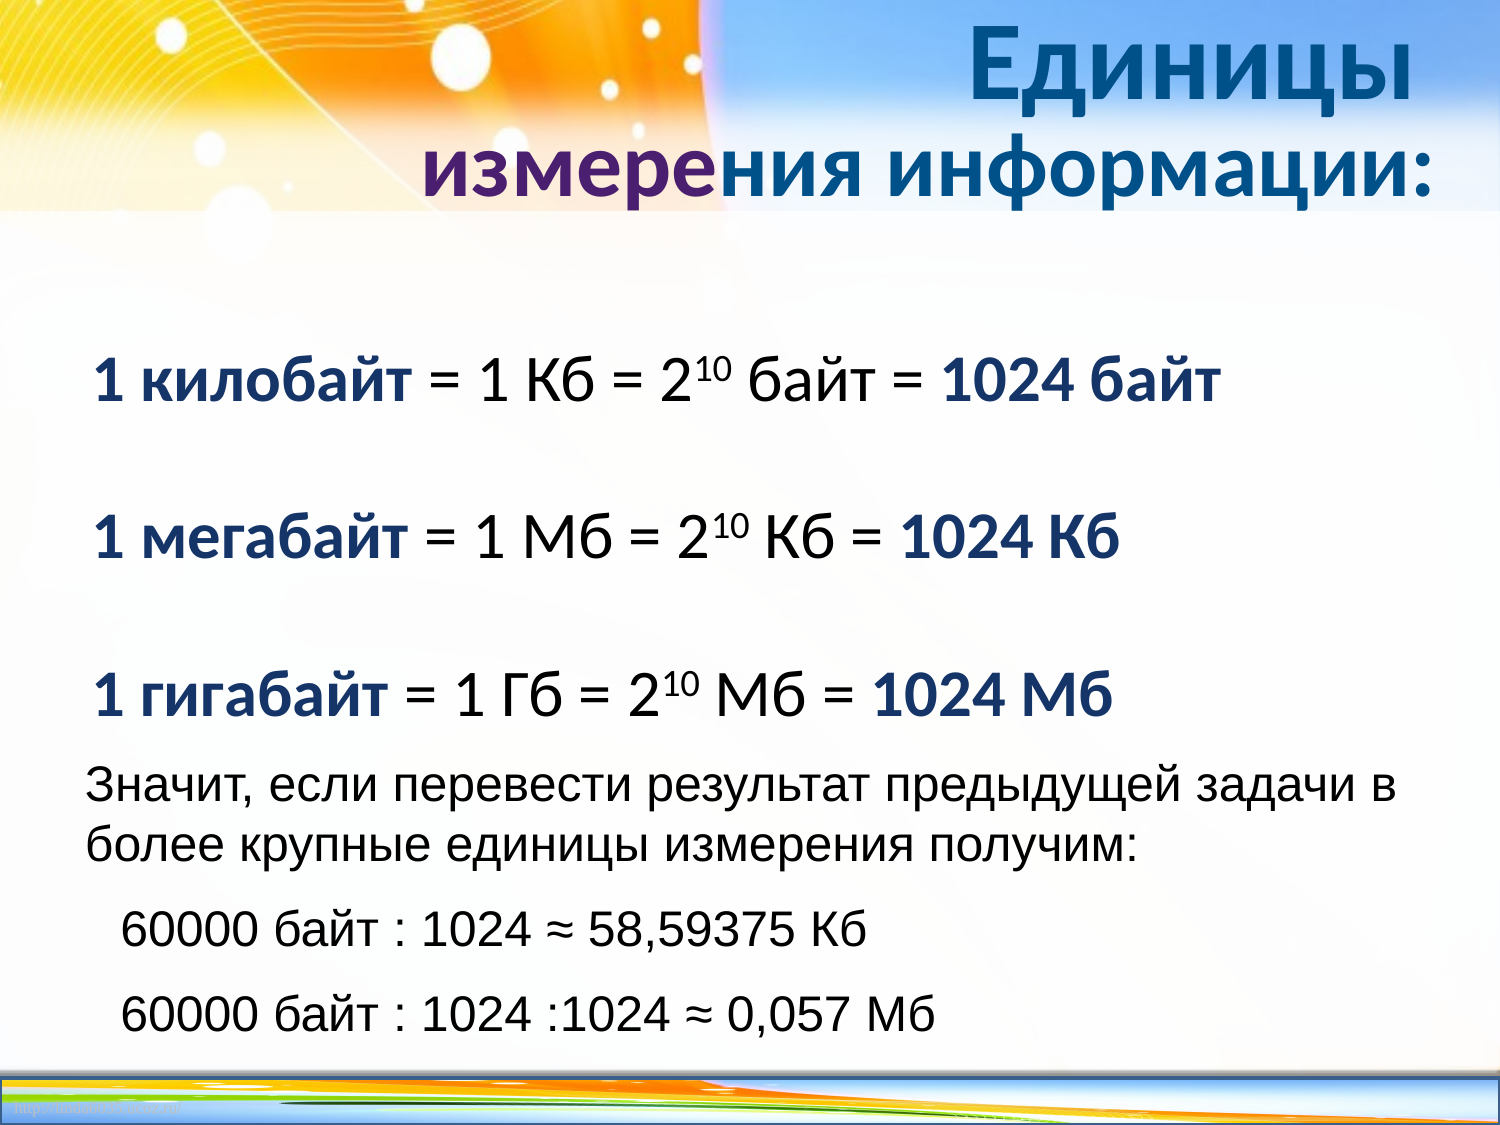

# Единицы измерения информации:
1 килобайт = 1 Кб = 210 байт = 1024 байт
1 мегабайт = 1 Мб = 210 Кб = 1024 Кб
1 гигабайт = 1 Гб = 210 Мб = 1024 Мб
Значит, если перевести результат предыдущей задачи в более крупные единицы измерения получим:
60000 байт : 1024 ≈ 58,59375 Кб
60000 байт : 1024 :1024 ≈ 0,057 Мб